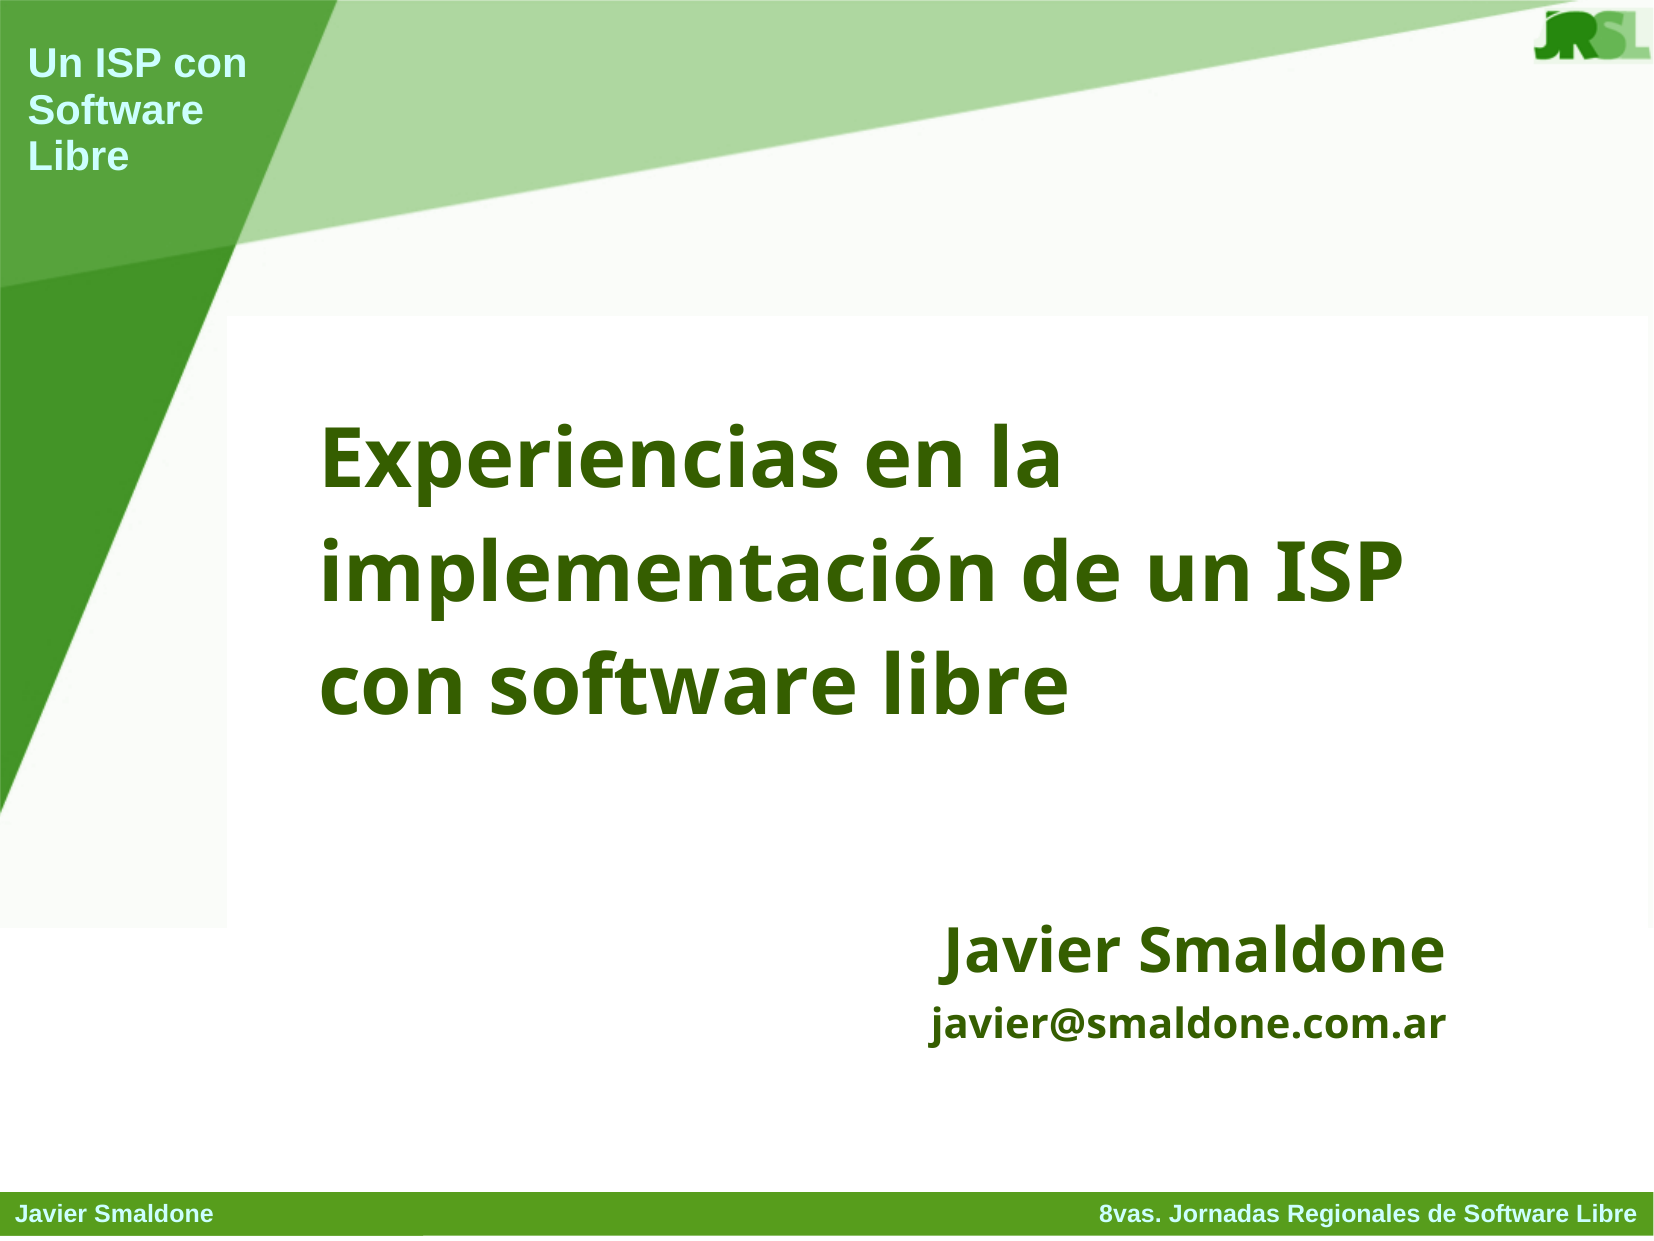

# Experiencias en la implementación de un ISP con software libre
Javier Smaldone javier@smaldone.com.ar